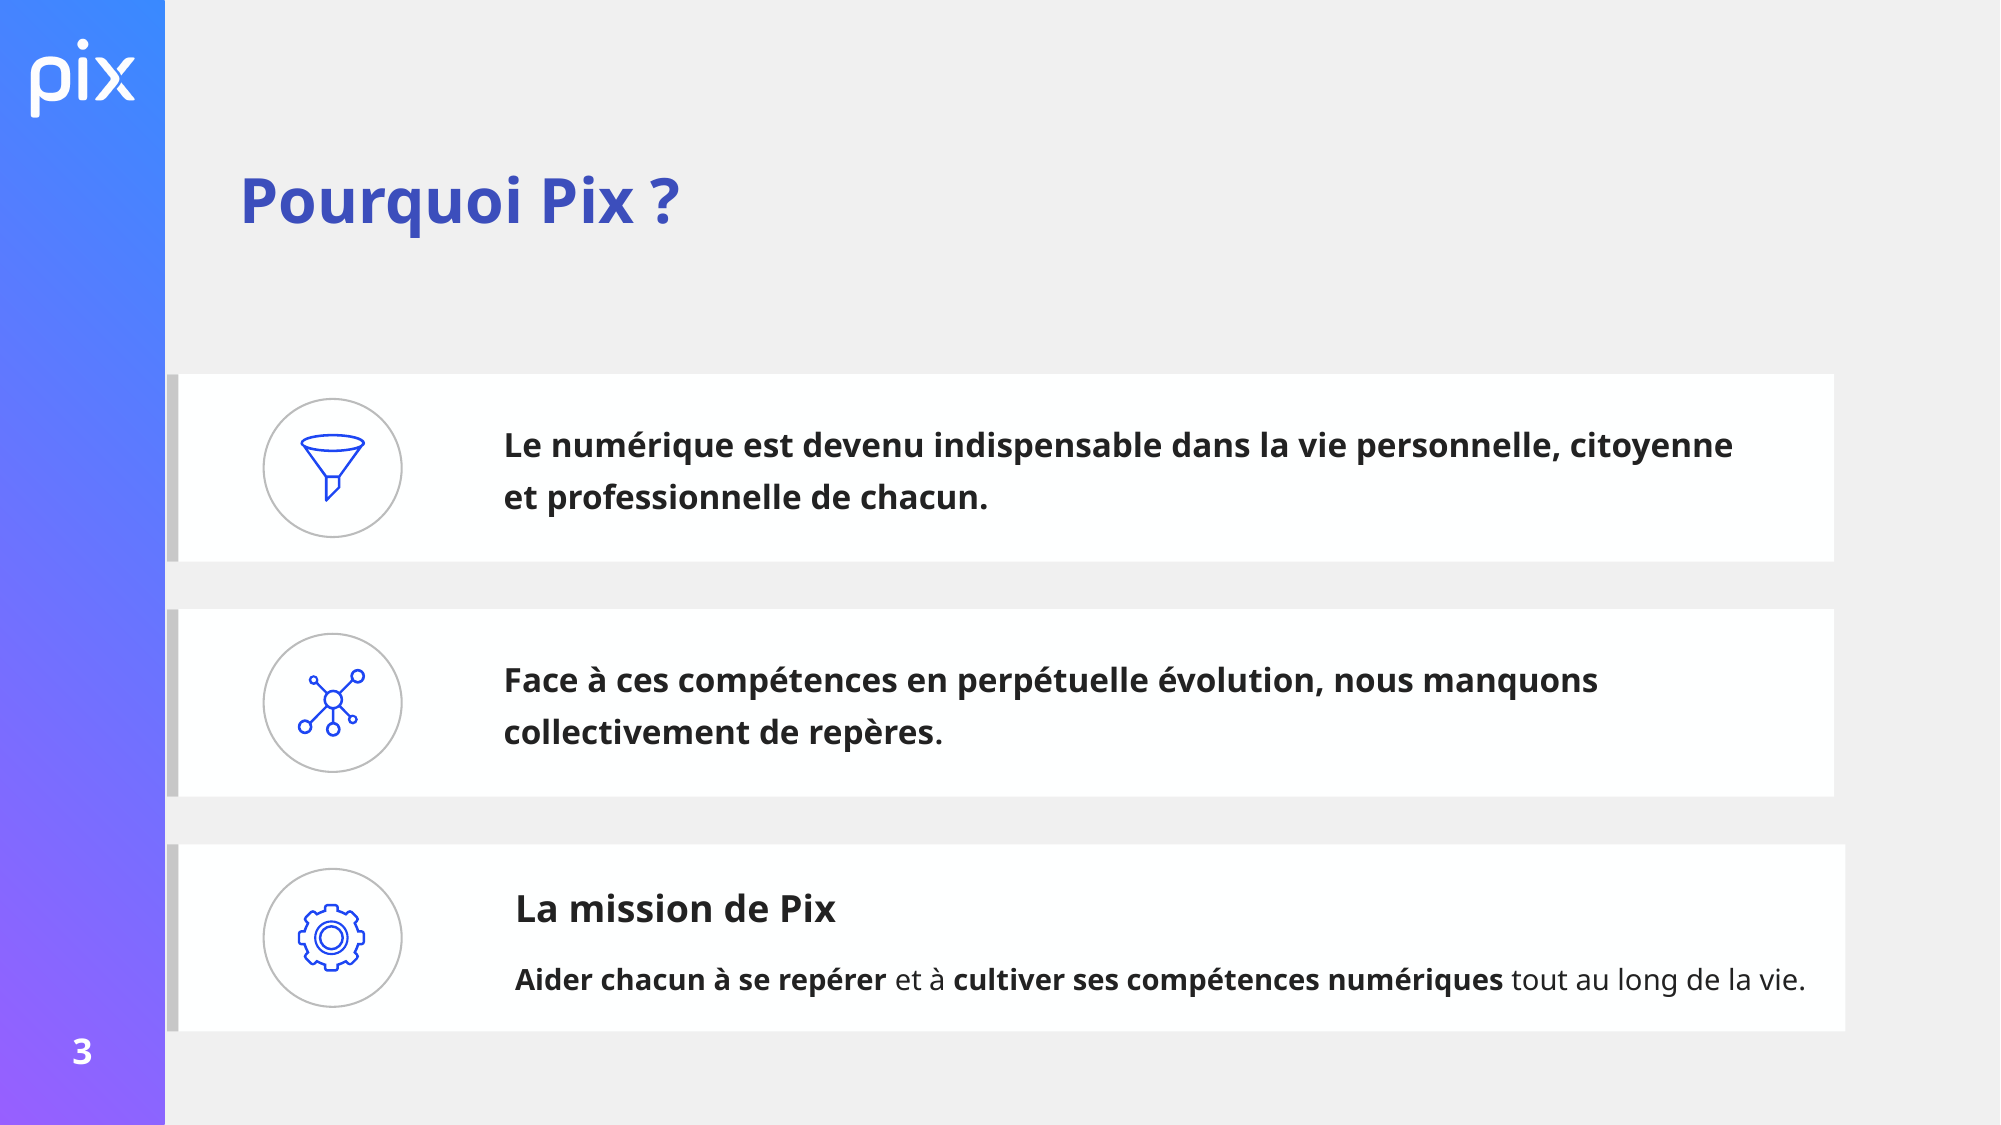

# Pourquoi Pix ?
Le numérique est devenu indispensable dans la vie personnelle, citoyenne
et professionnelle de chacun.
Face à ces compétences en perpétuelle évolution, nous manquons collectivement de repères.
La mission de Pix
Aider chacun à se repérer et à cultiver ses compétences numériques tout au long de la vie.